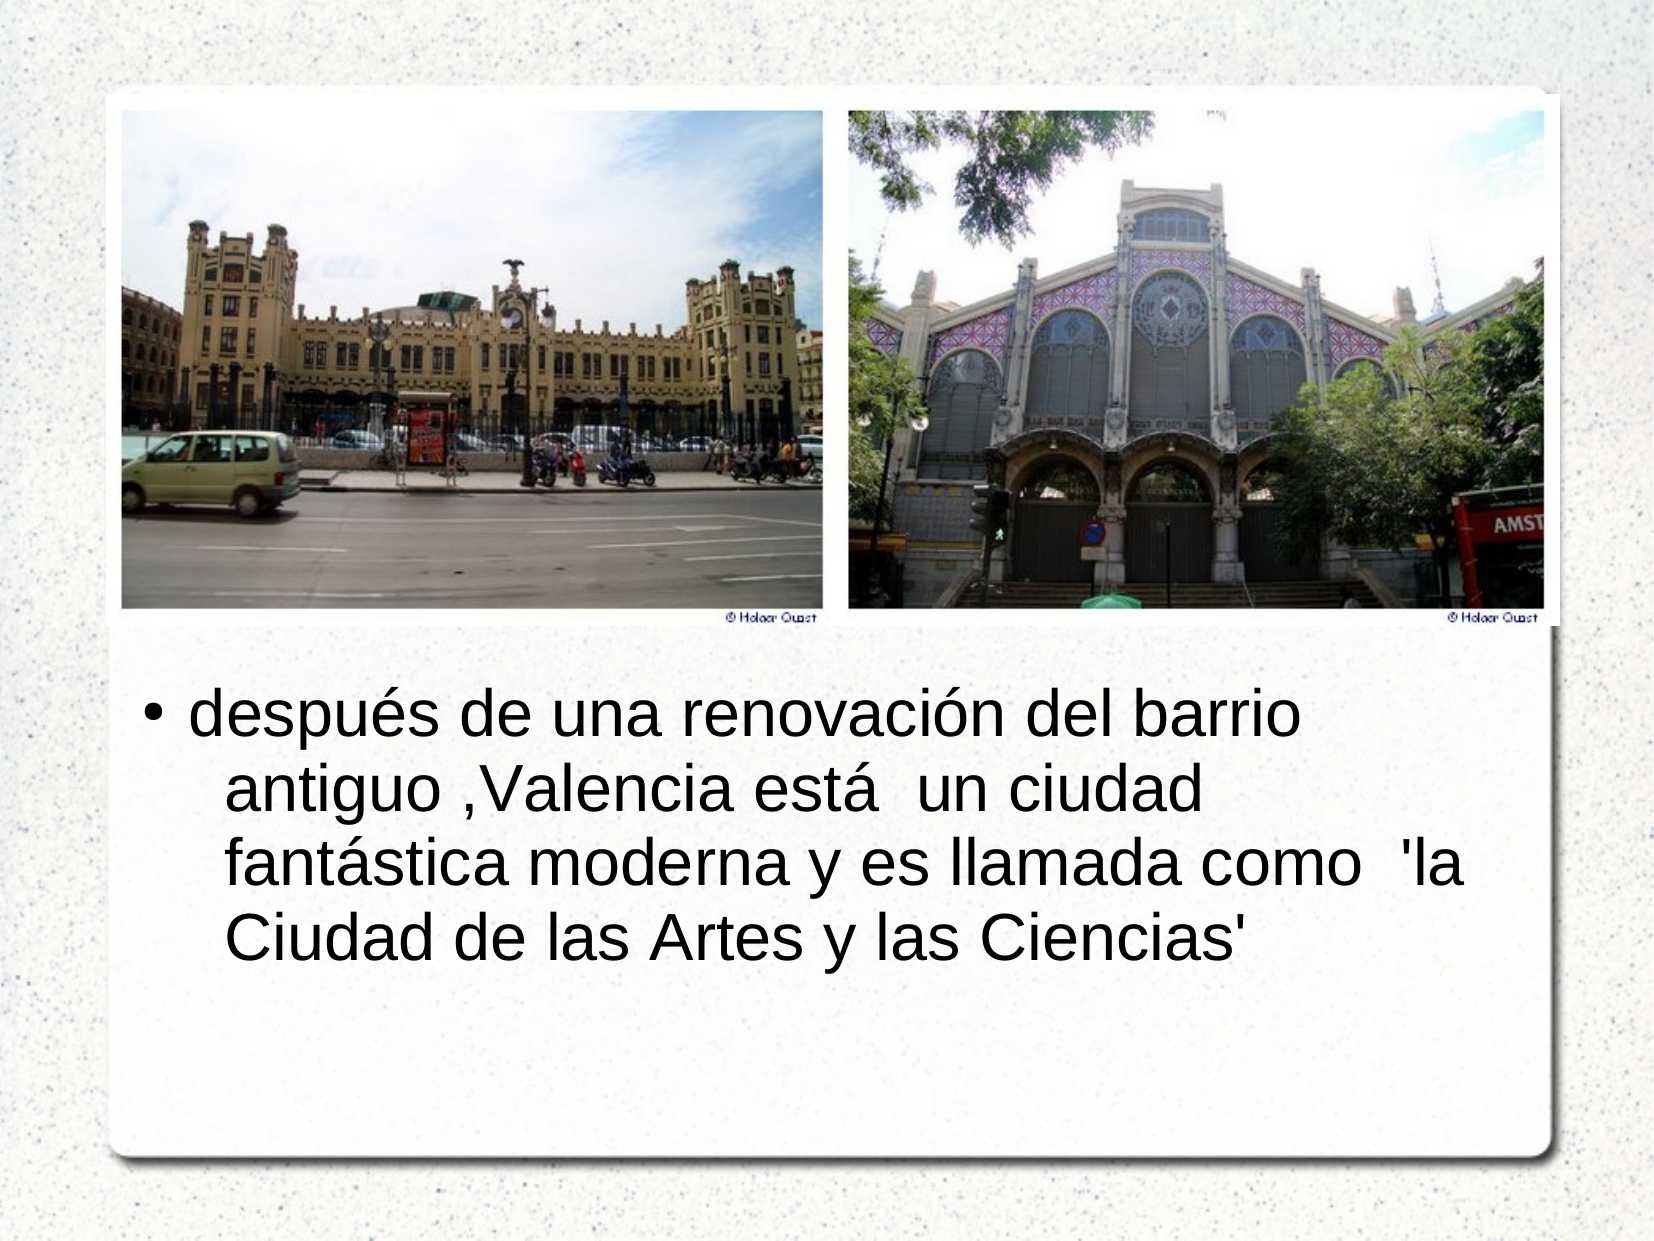

# después de una renovación del barrio antiguo ,Valencia está un ciudad fantástica moderna y es llamada como 'la Ciudad de las Artes y las Ciencias'